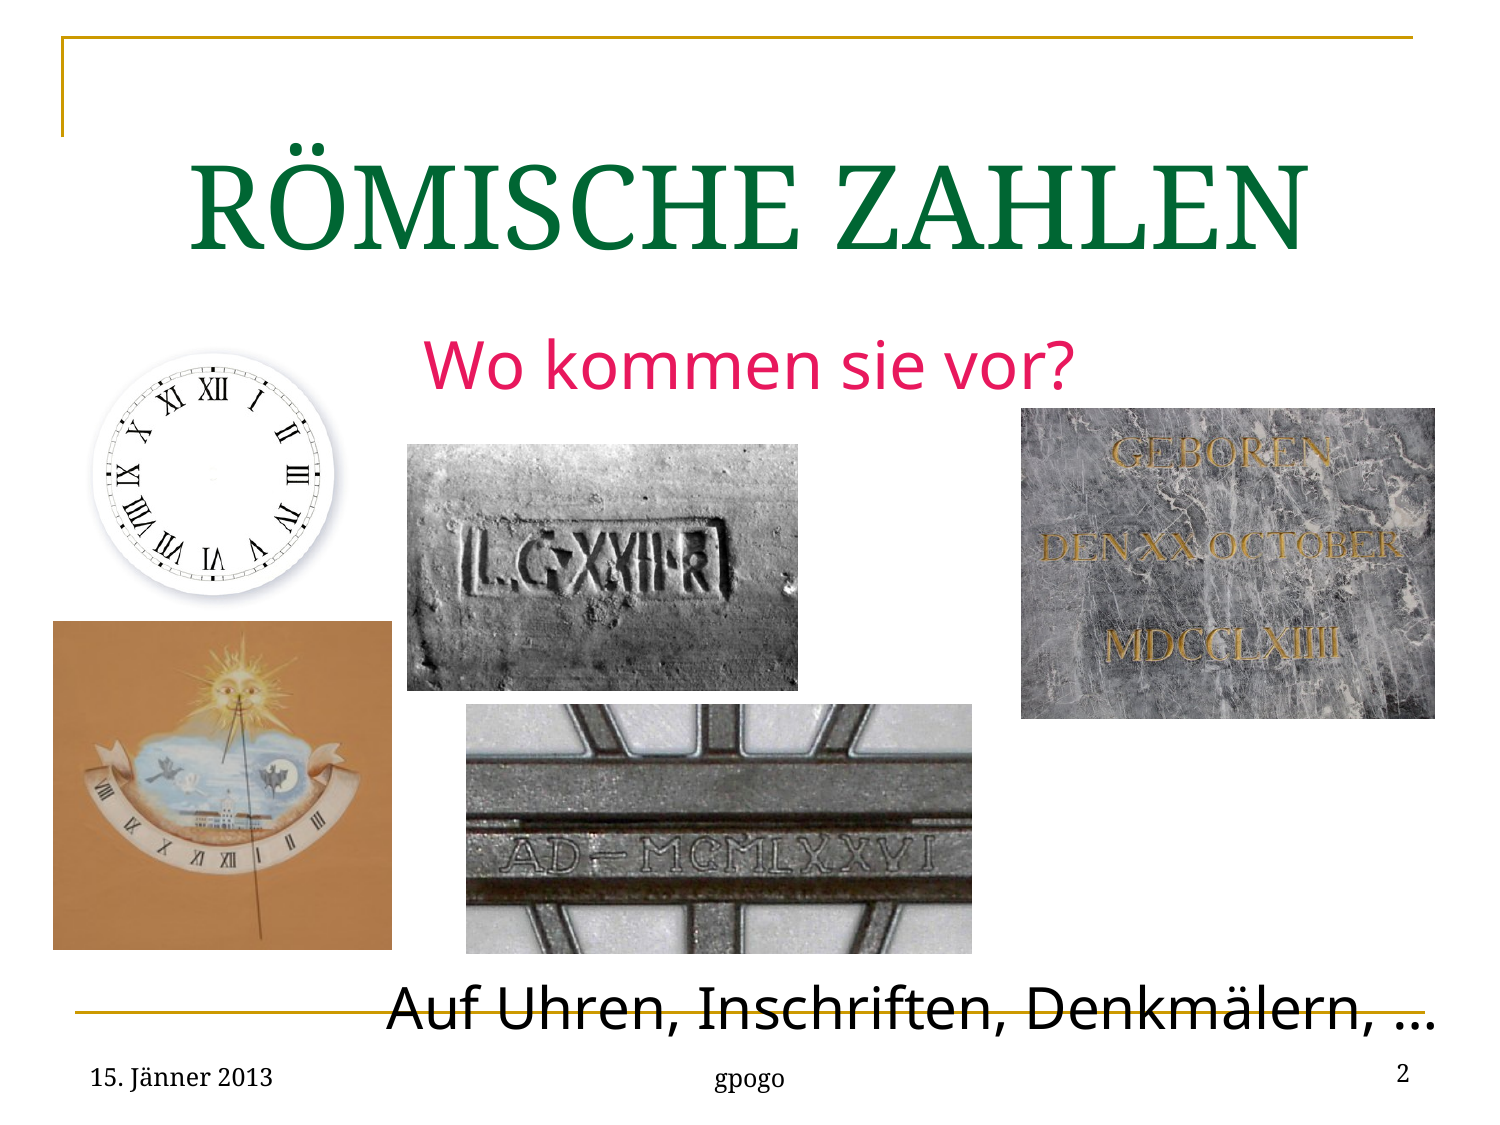

# RÖMISCHE ZAHLEN
Wo kommen sie vor?
Auf Uhren, Inschriften, Denkmälern, …
15. Jänner 2013
gpogo